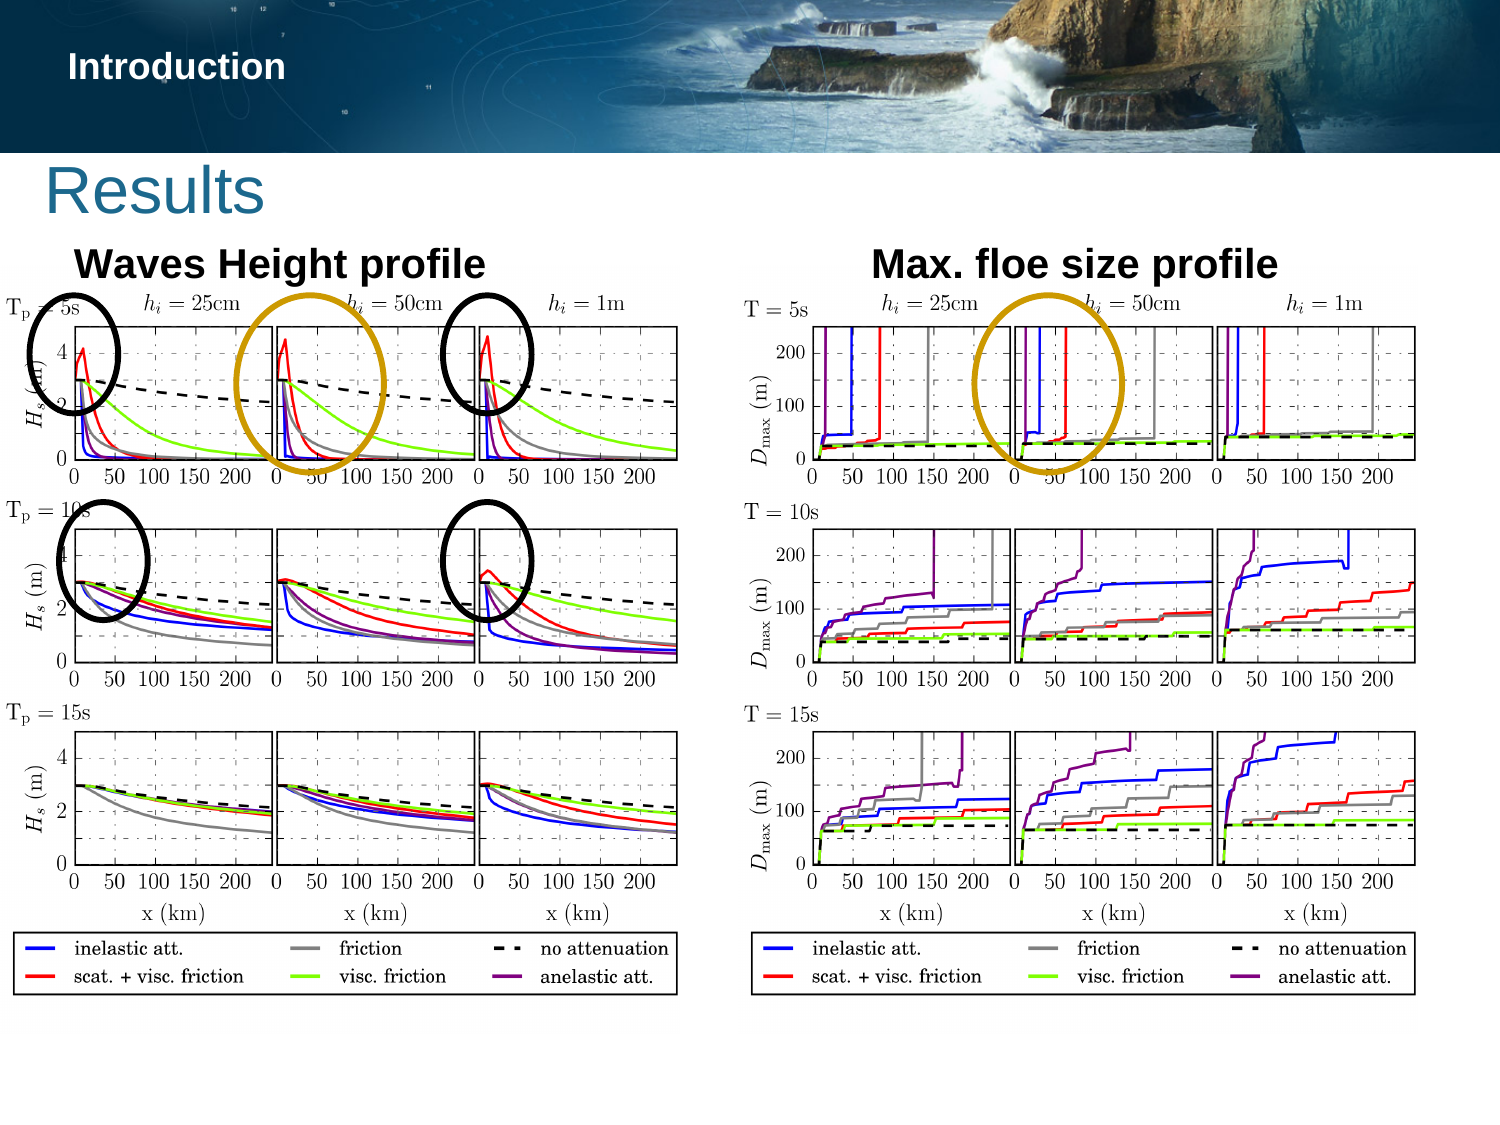

Introduction
# Results
Waves Height profile
Max. floe size profile